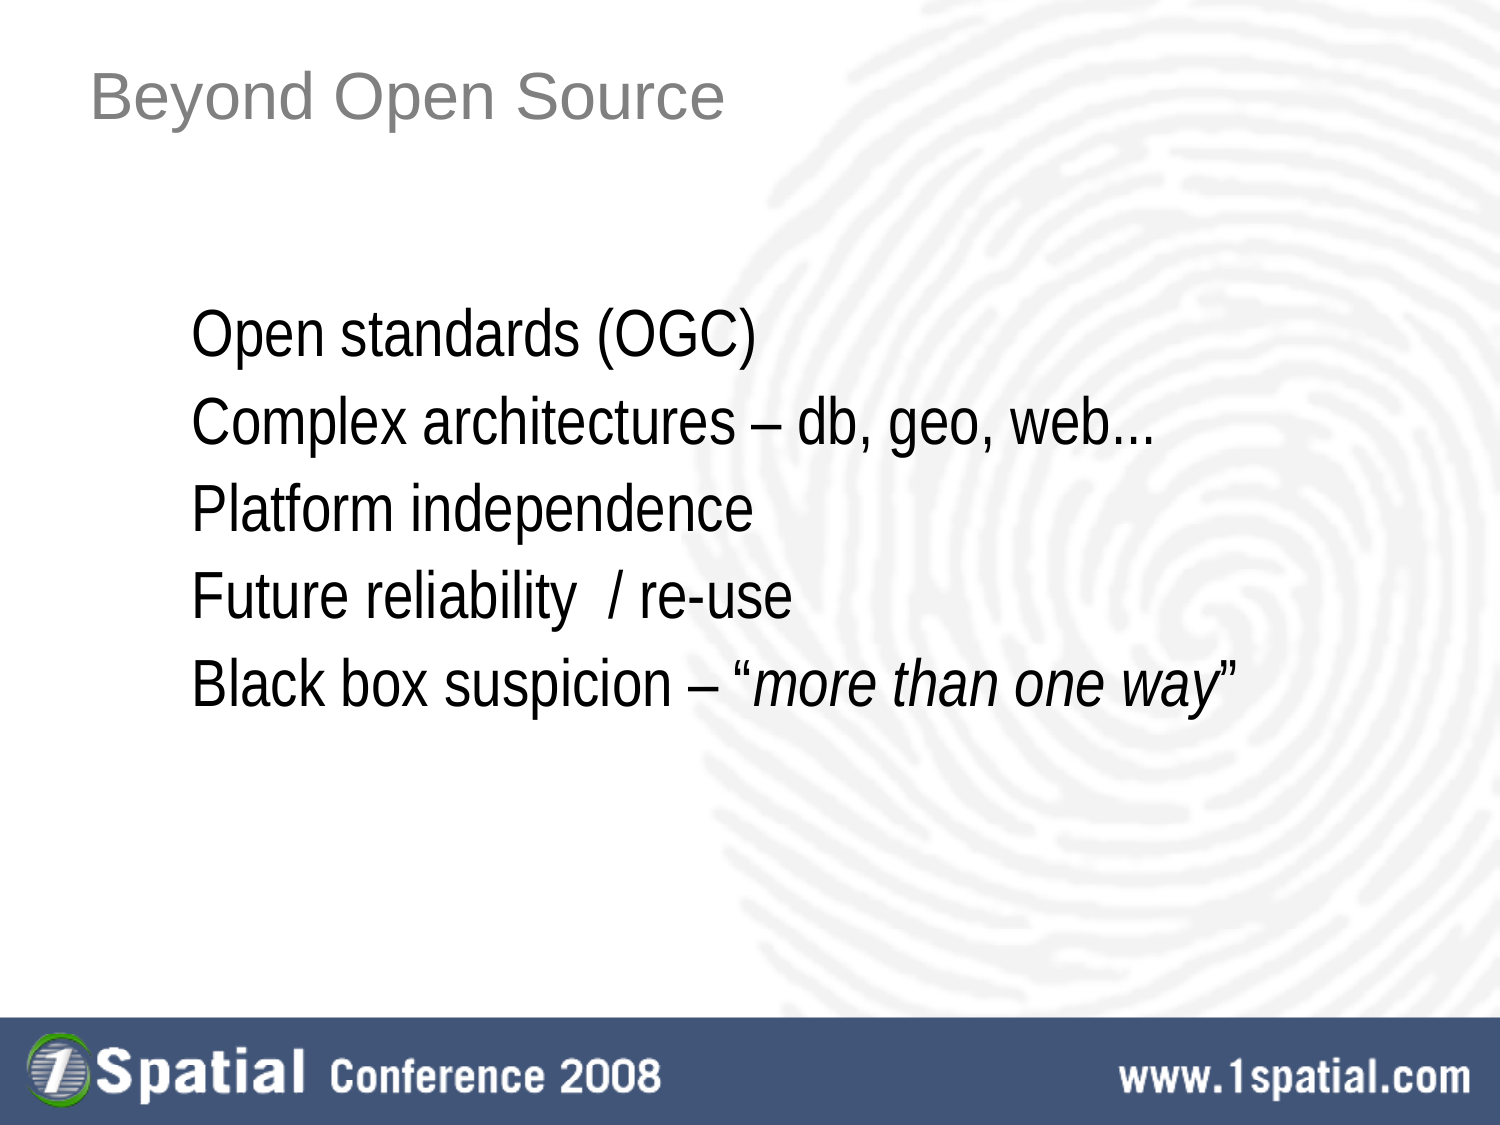

Beyond Open Source
# Open standards (OGC)
Complex architectures – db, geo, web...
Platform independence
Future reliability / re-use
Black box suspicion – “more than one way”